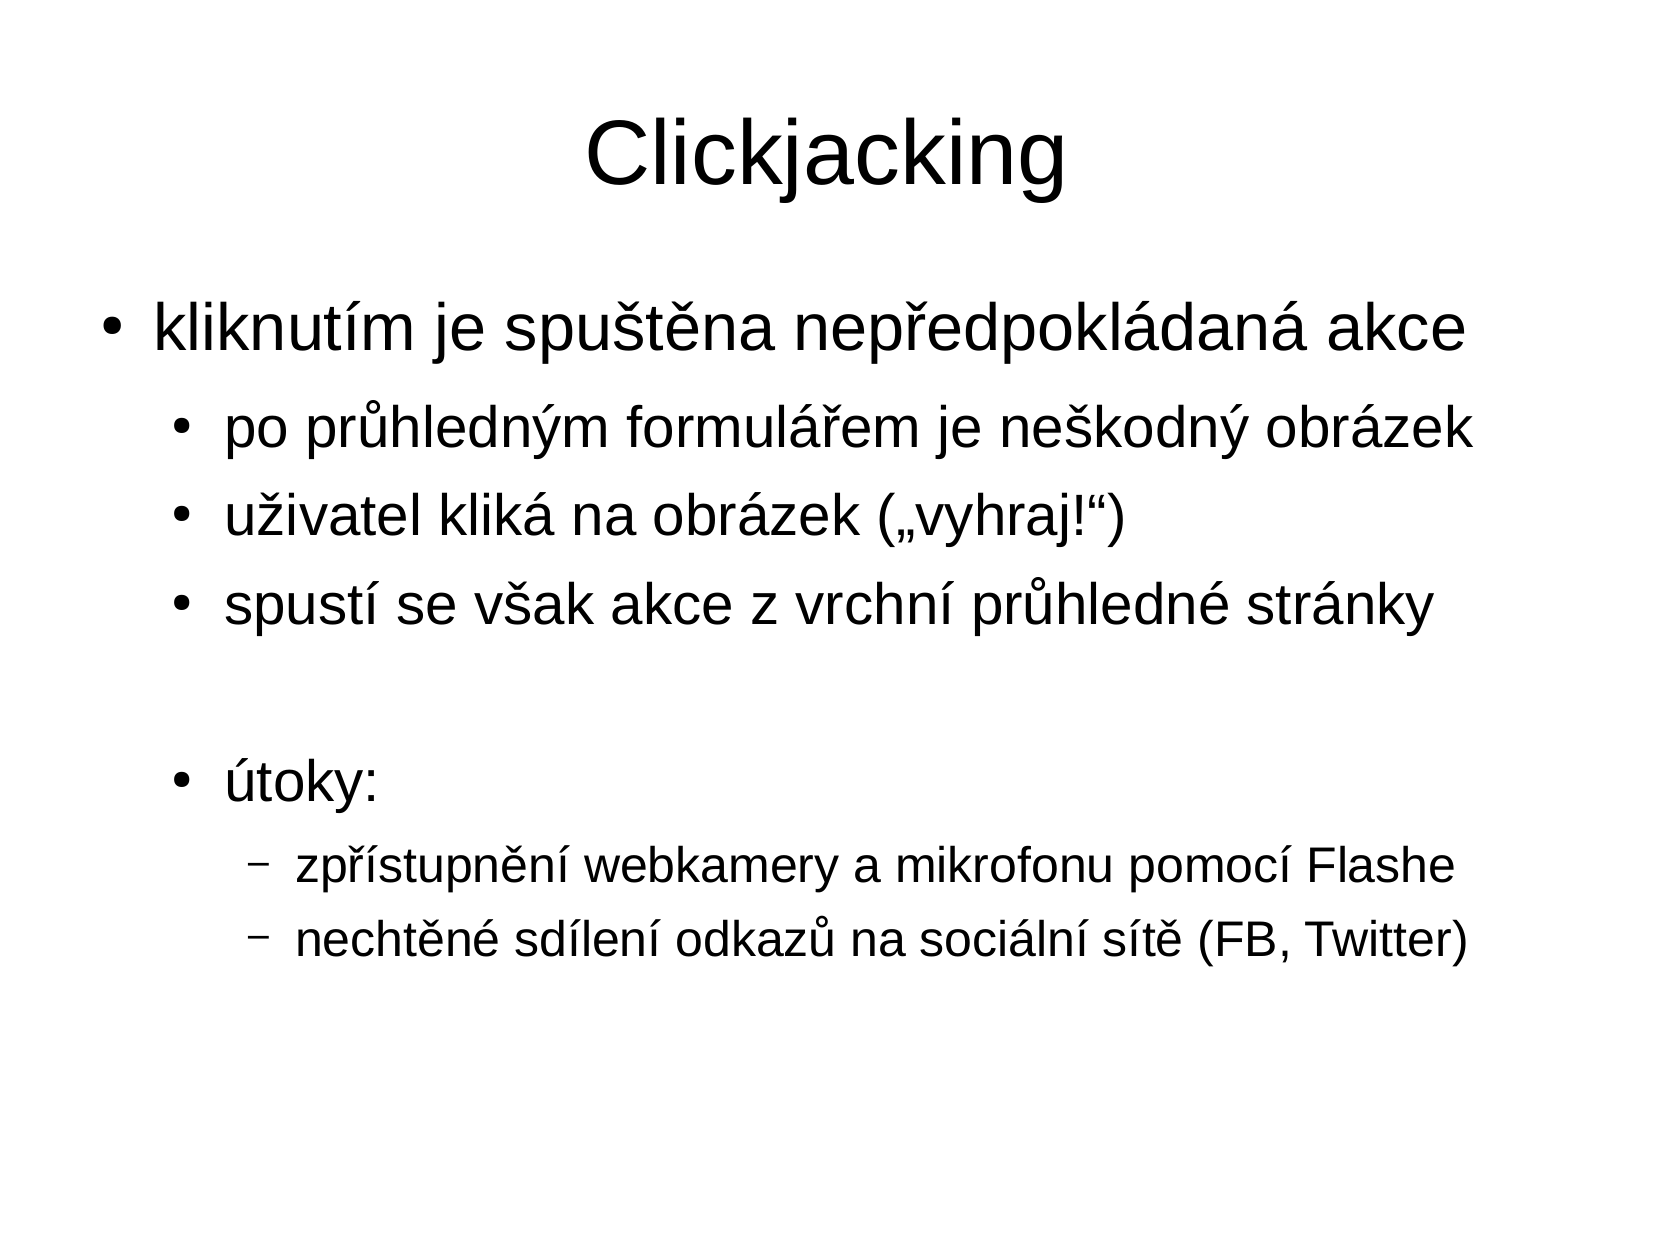

# Clickjacking
kliknutím je spuštěna nepředpokládaná akce
po průhledným formulářem je neškodný obrázek
uživatel kliká na obrázek („vyhraj!“)
spustí se však akce z vrchní průhledné stránky
útoky:
zpřístupnění webkamery a mikrofonu pomocí Flashe
nechtěné sdílení odkazů na sociální sítě (FB, Twitter)